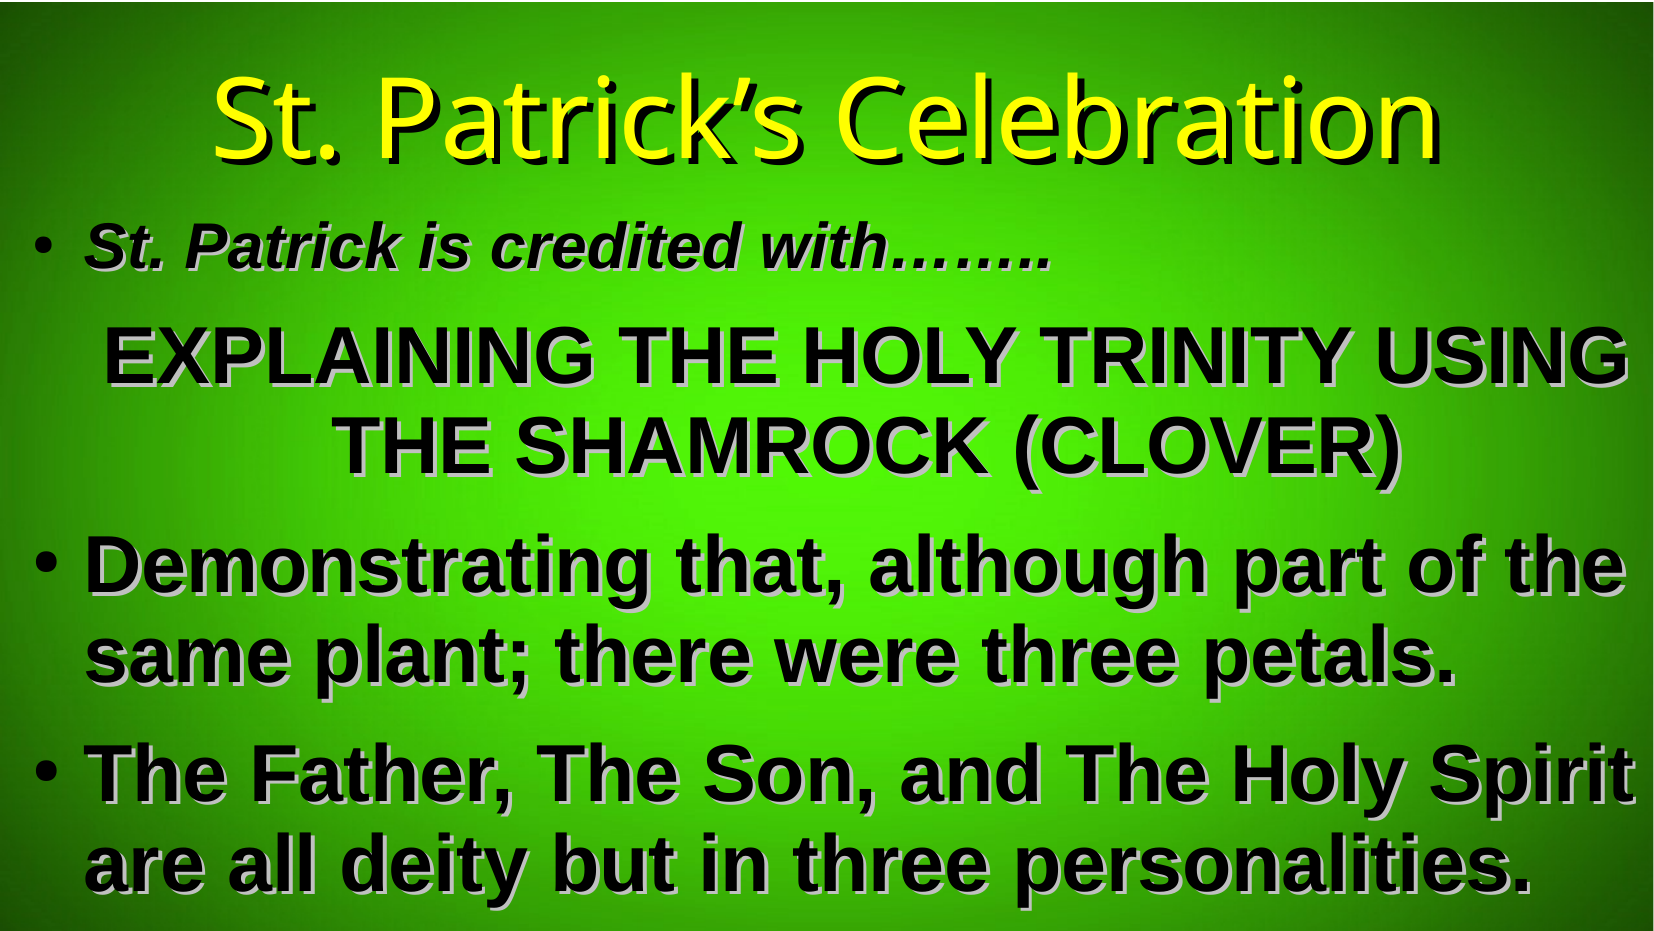

# St. Patrick’s Celebration
St. Patrick is credited with……..
EXPLAINING THE HOLY TRINITY USING THE SHAMROCK (CLOVER)
Demonstrating that, although part of the same plant; there were three petals.
The Father, The Son, and The Holy Spirit are all deity but in three personalities.